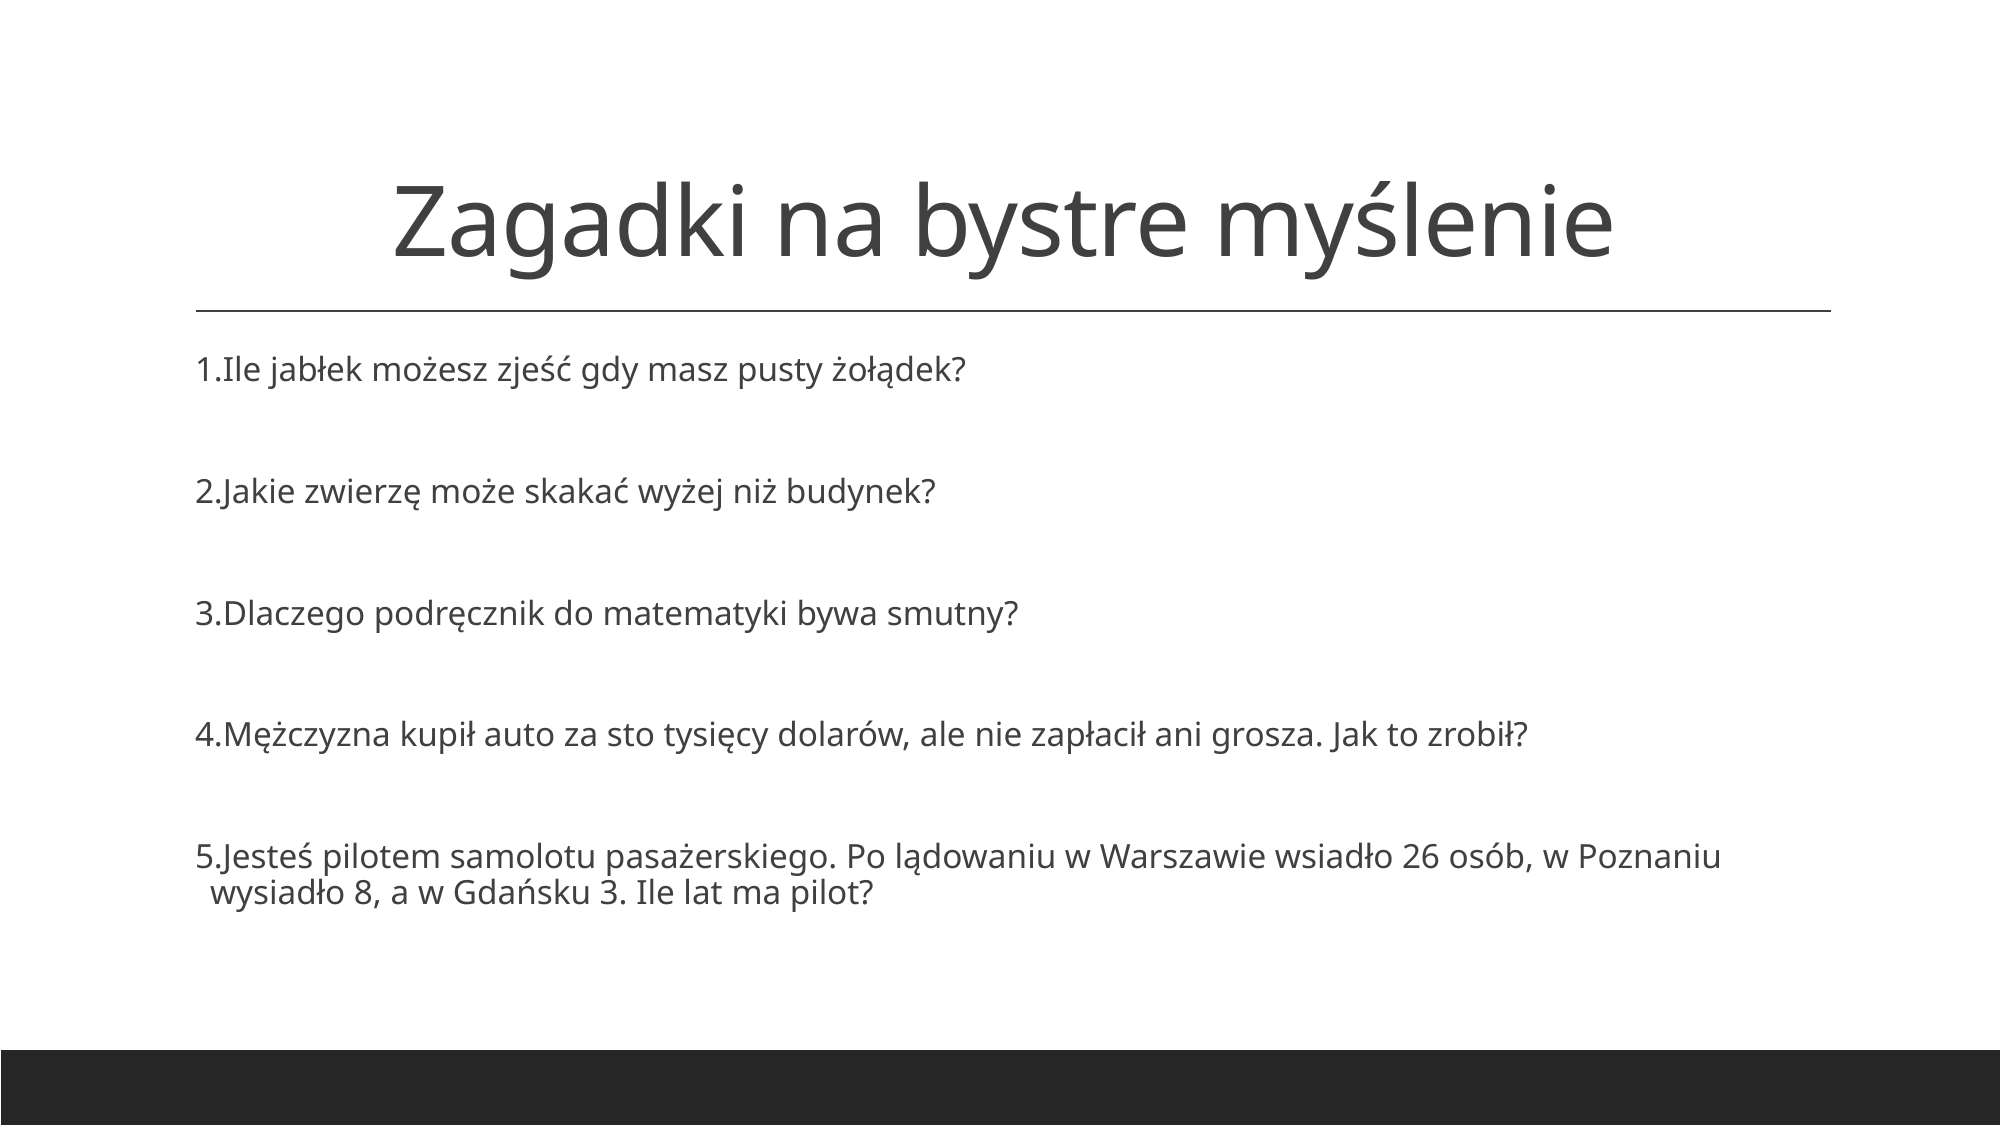

# Zagadki na bystre myślenie
1.Ile jabłek możesz zjeść gdy masz pusty żołądek?
2.Jakie zwierzę może skakać wyżej niż budynek?
3.Dlaczego podręcznik do matematyki bywa smutny?
4.Mężczyzna kupił auto za sto tysięcy dolarów, ale nie zapłacił ani grosza. Jak to zrobił?
5.Jesteś pilotem samolotu pasażerskiego. Po lądowaniu w Warszawie wsiadło 26 osób, w Poznaniu wysiadło 8, a w Gdańsku 3. Ile lat ma pilot?